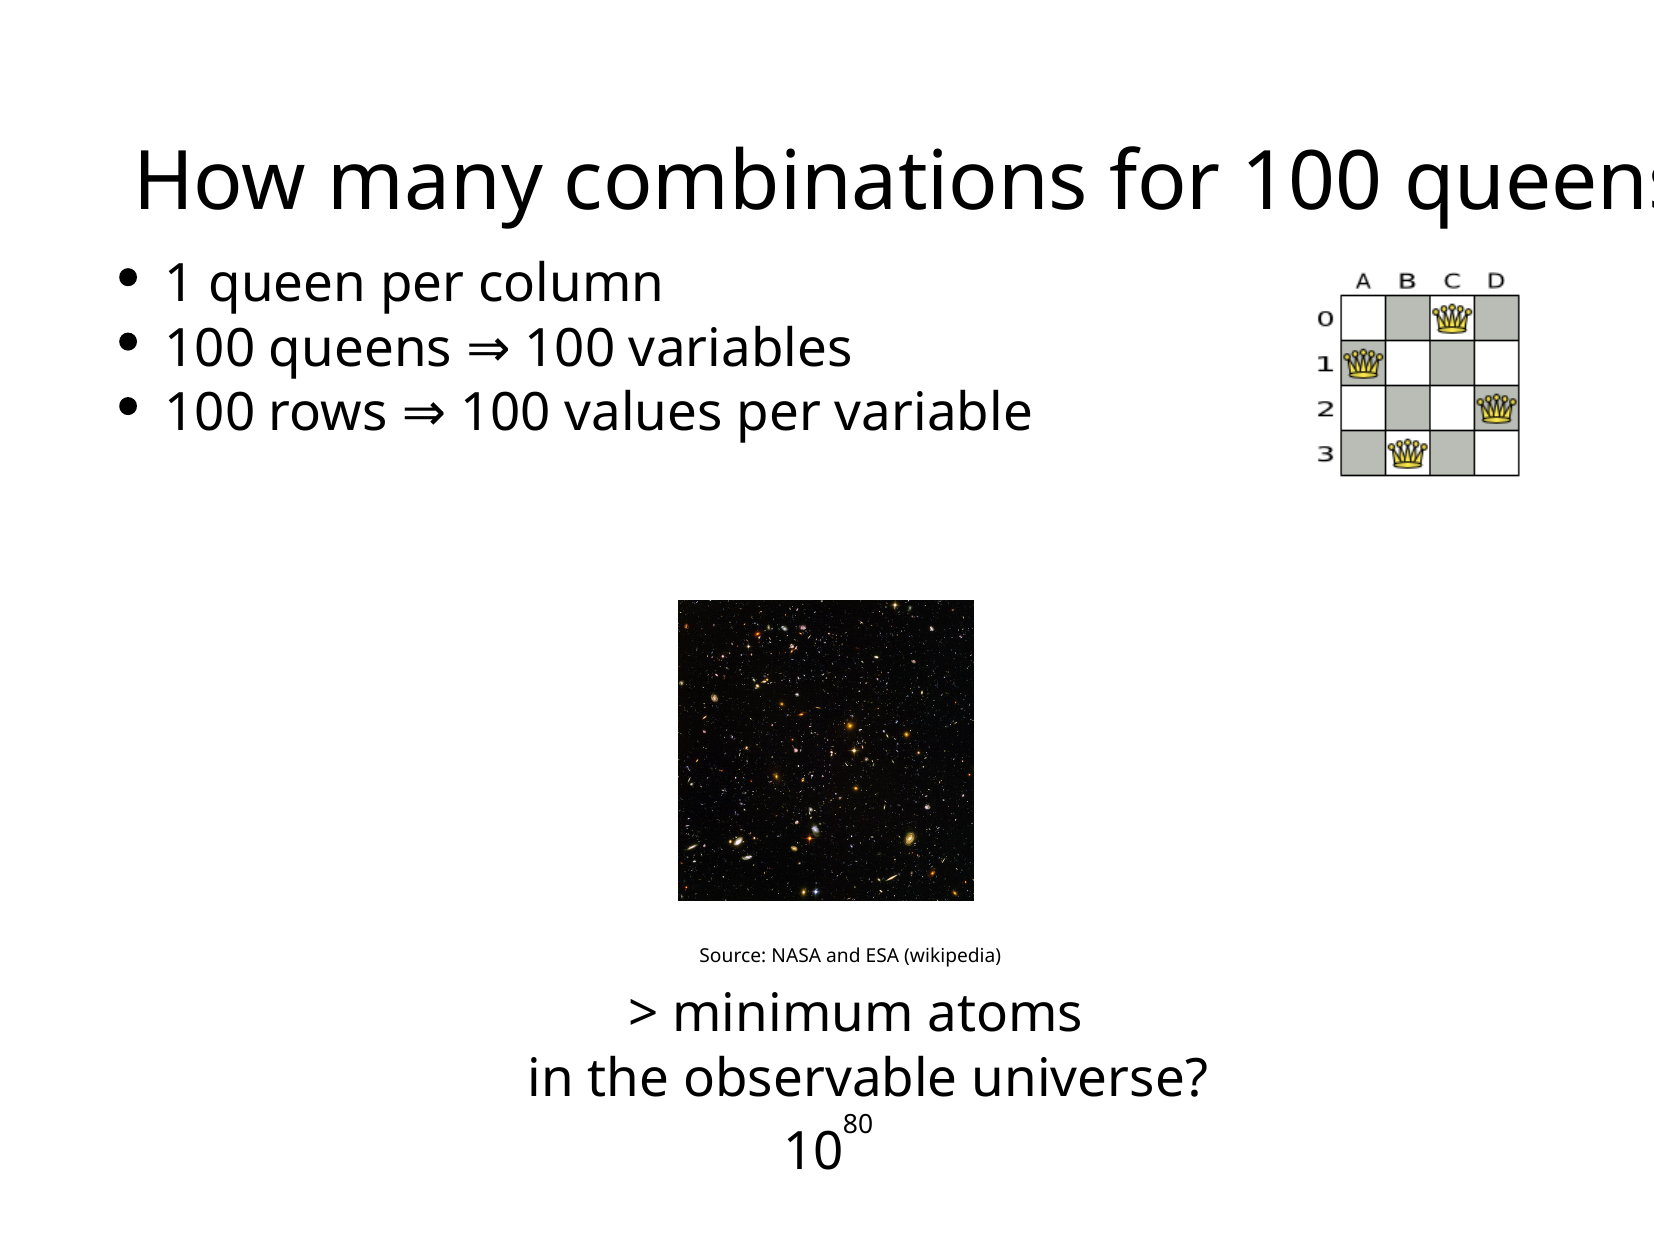

How many combinations for 100 queens?
1 queen per column
100 queens ⇒ 100 variables
100 rows ⇒ 100 values per variable
Source: NASA and ESA (wikipedia)
> minimum atoms
in the observable universe?
80
10